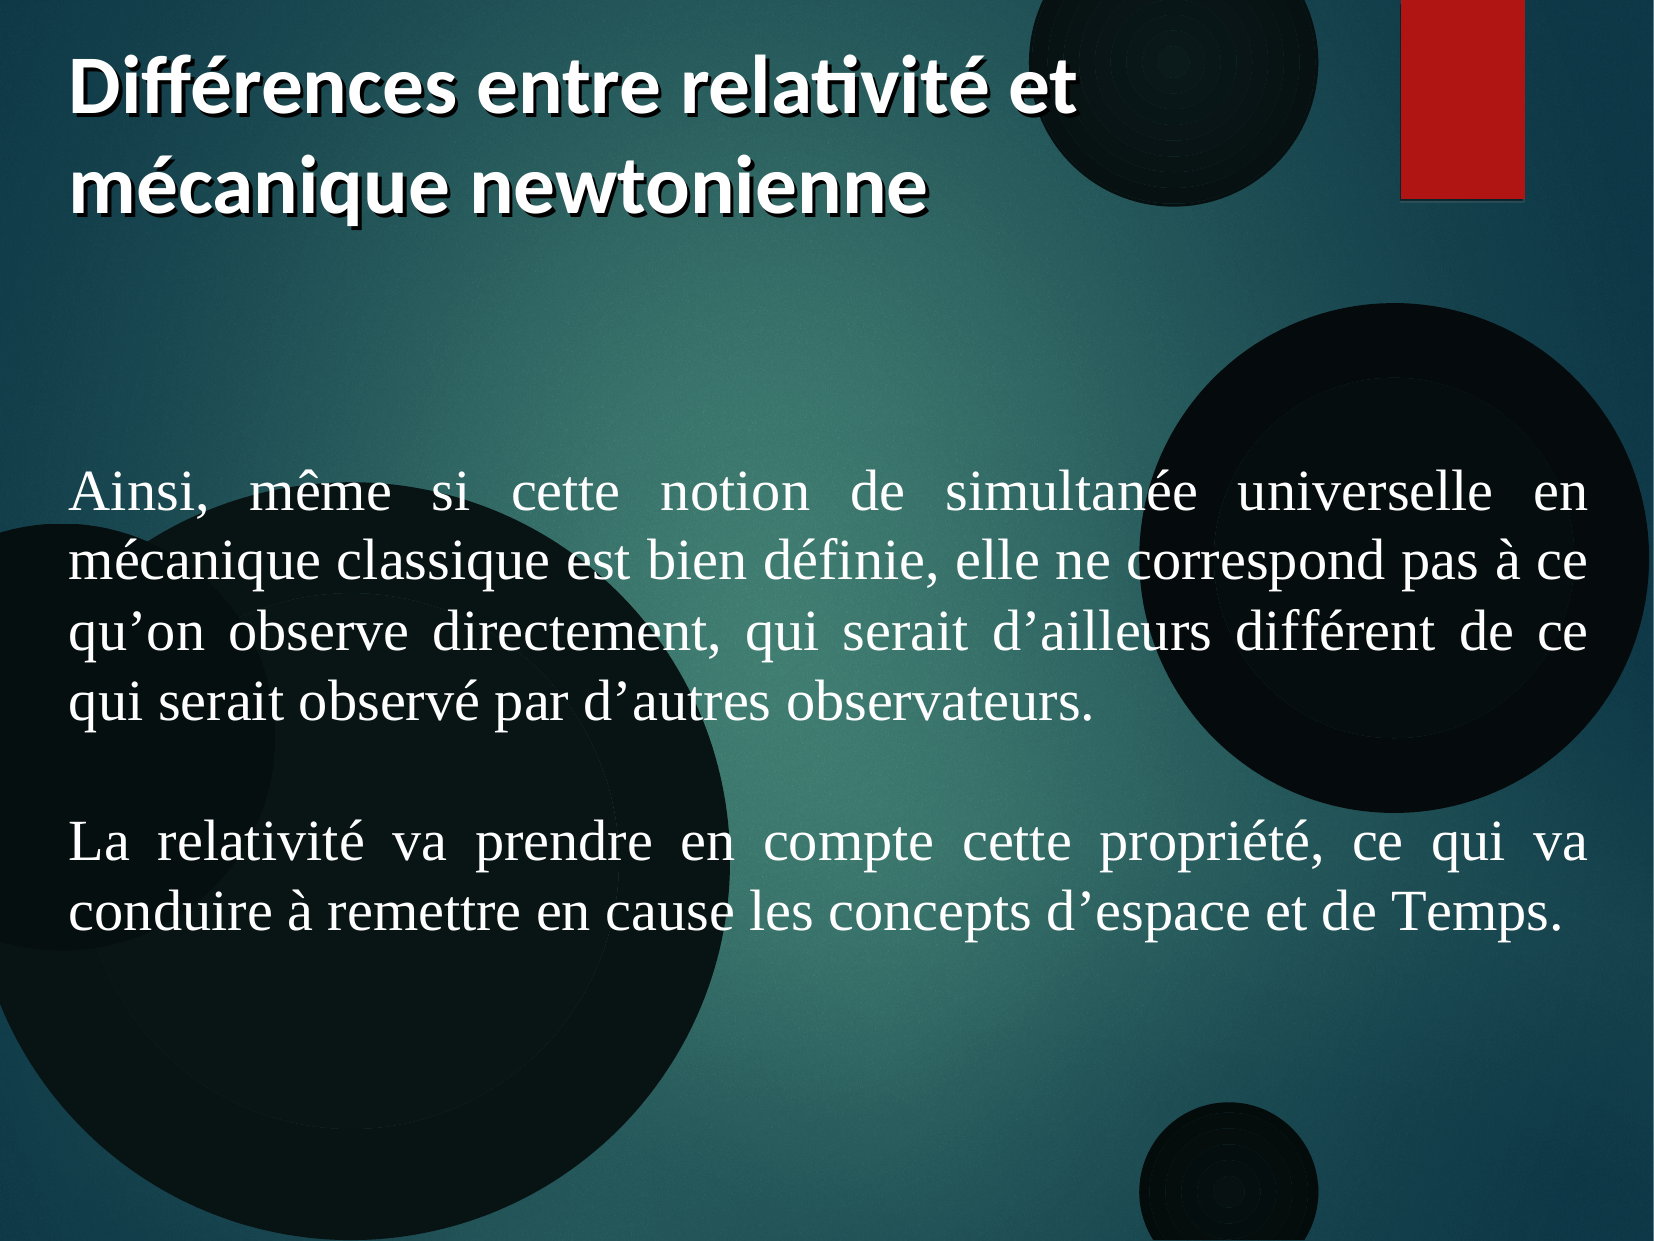

Différences entre relativité et mécanique newtonienne
Ainsi, même si cette notion de simultanée universelle en mécanique classique est bien définie, elle ne correspond pas à ce qu’on observe directement, qui serait d’ailleurs différent de ce qui serait observé par d’autres observateurs.
La relativité va prendre en compte cette propriété, ce qui va conduire à remettre en cause les concepts d’espace et de Temps.